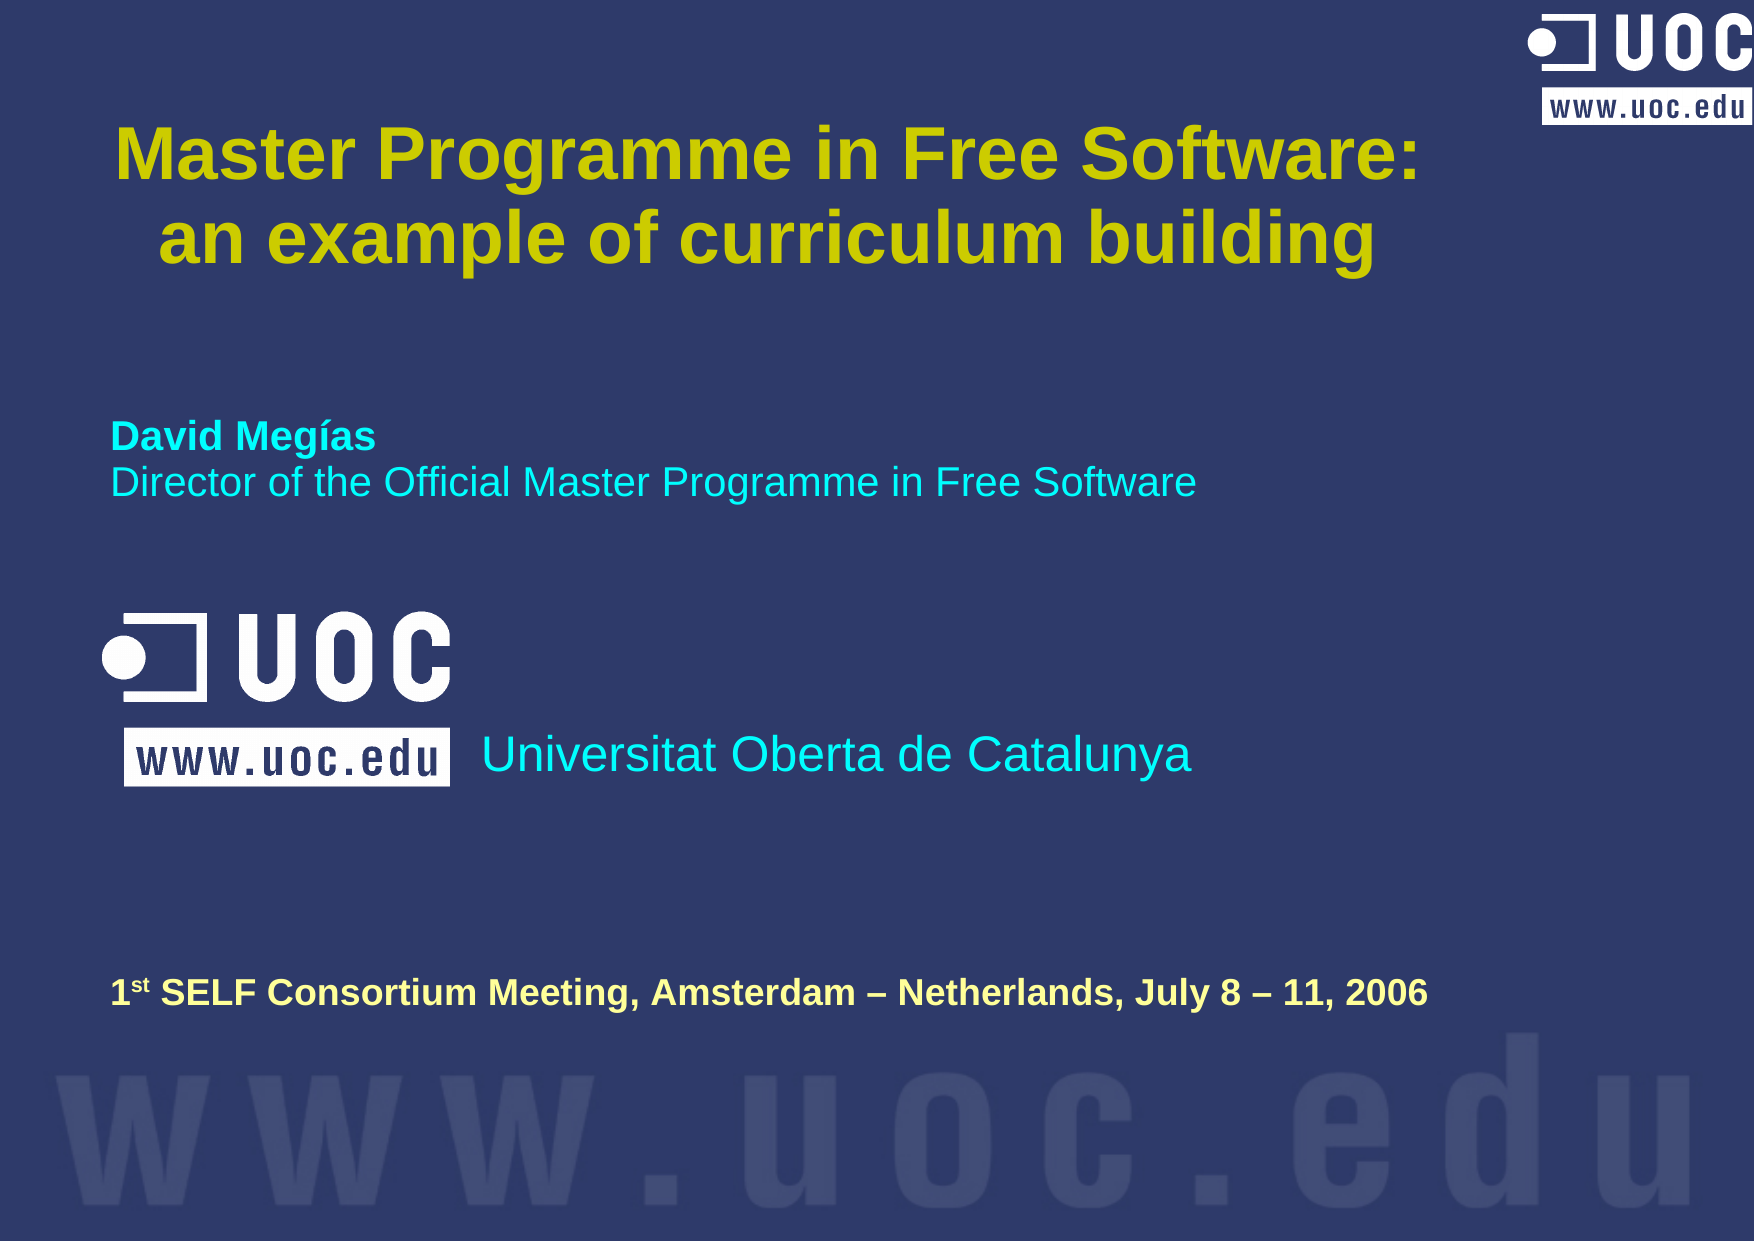

Master Programme in Free Software:
an example of curriculum building
David Megías
Director of the Official Master Programme in Free Software
Universitat Oberta de Catalunya
1st SELF Consortium Meeting, Amsterdam – Netherlands, July 8 – 11, 2006